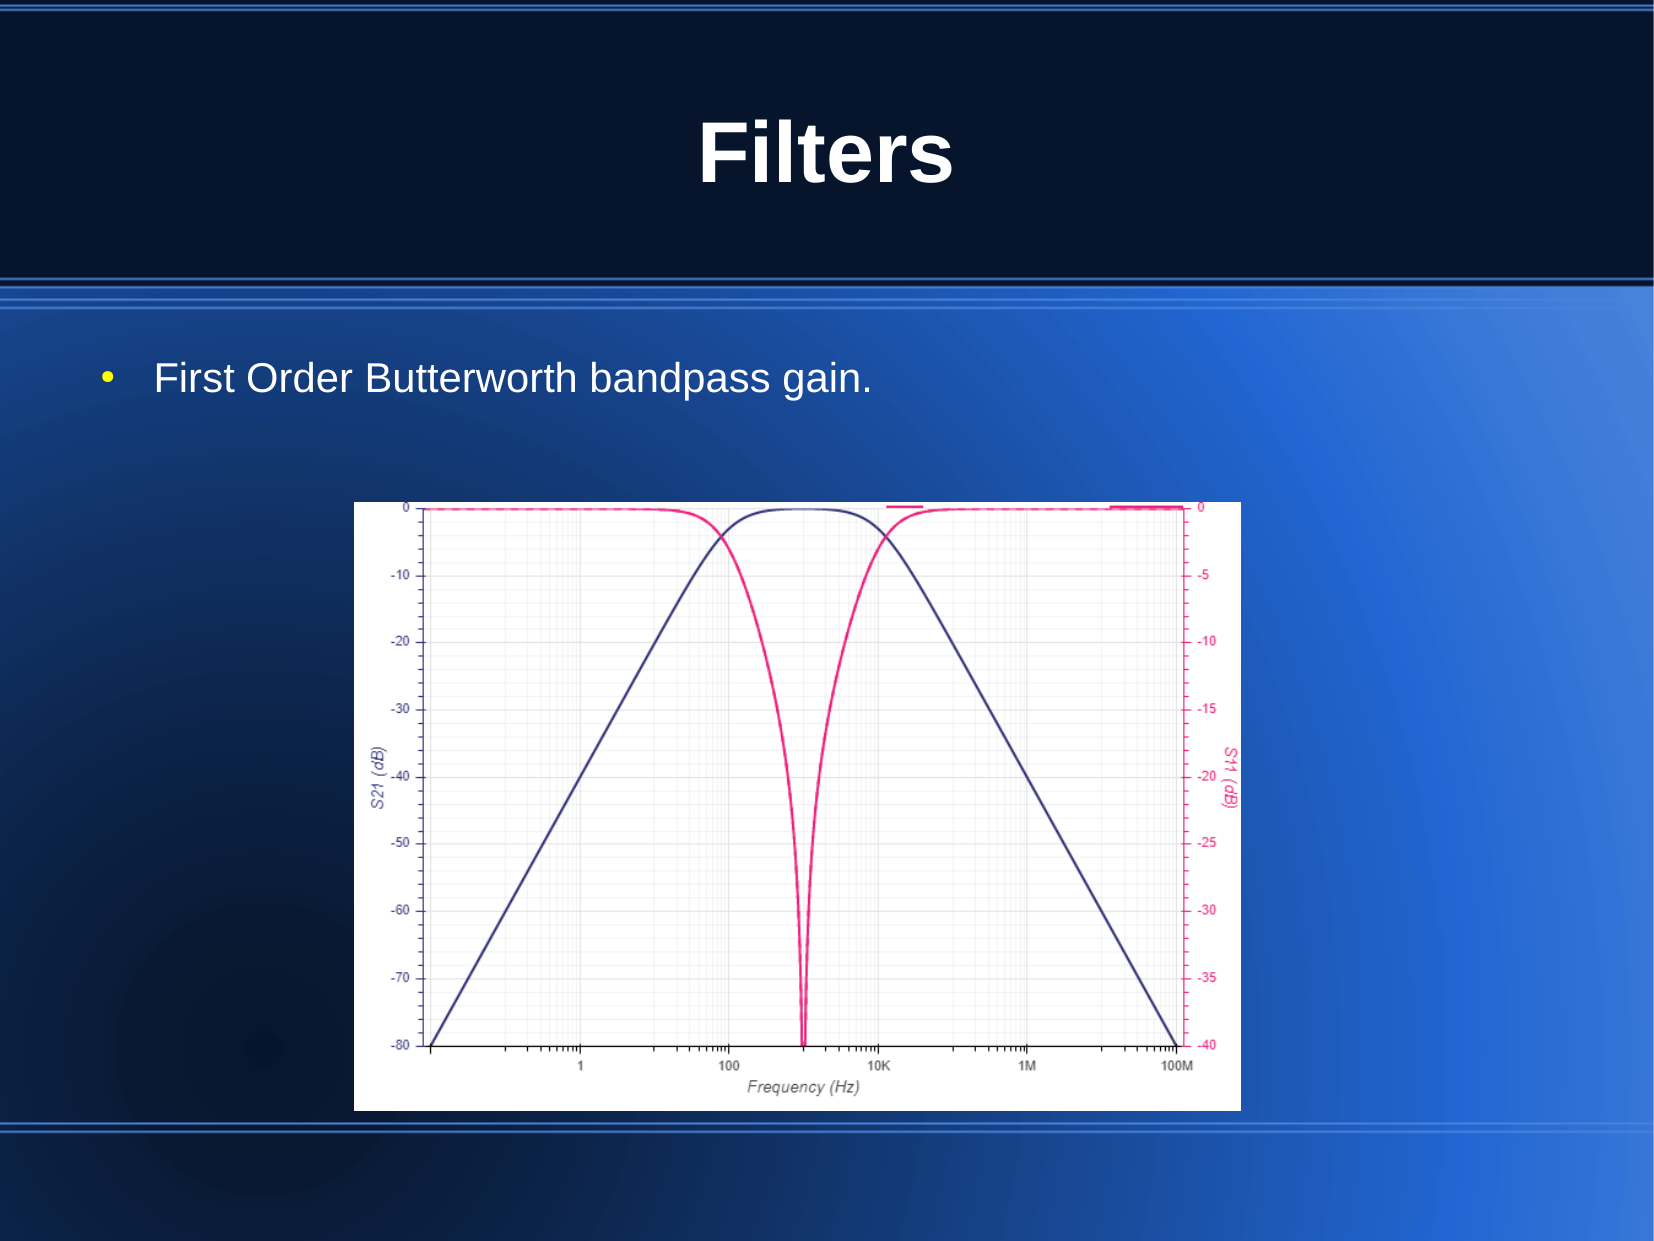

# Filters
First Order Butterworth bandpass gain.